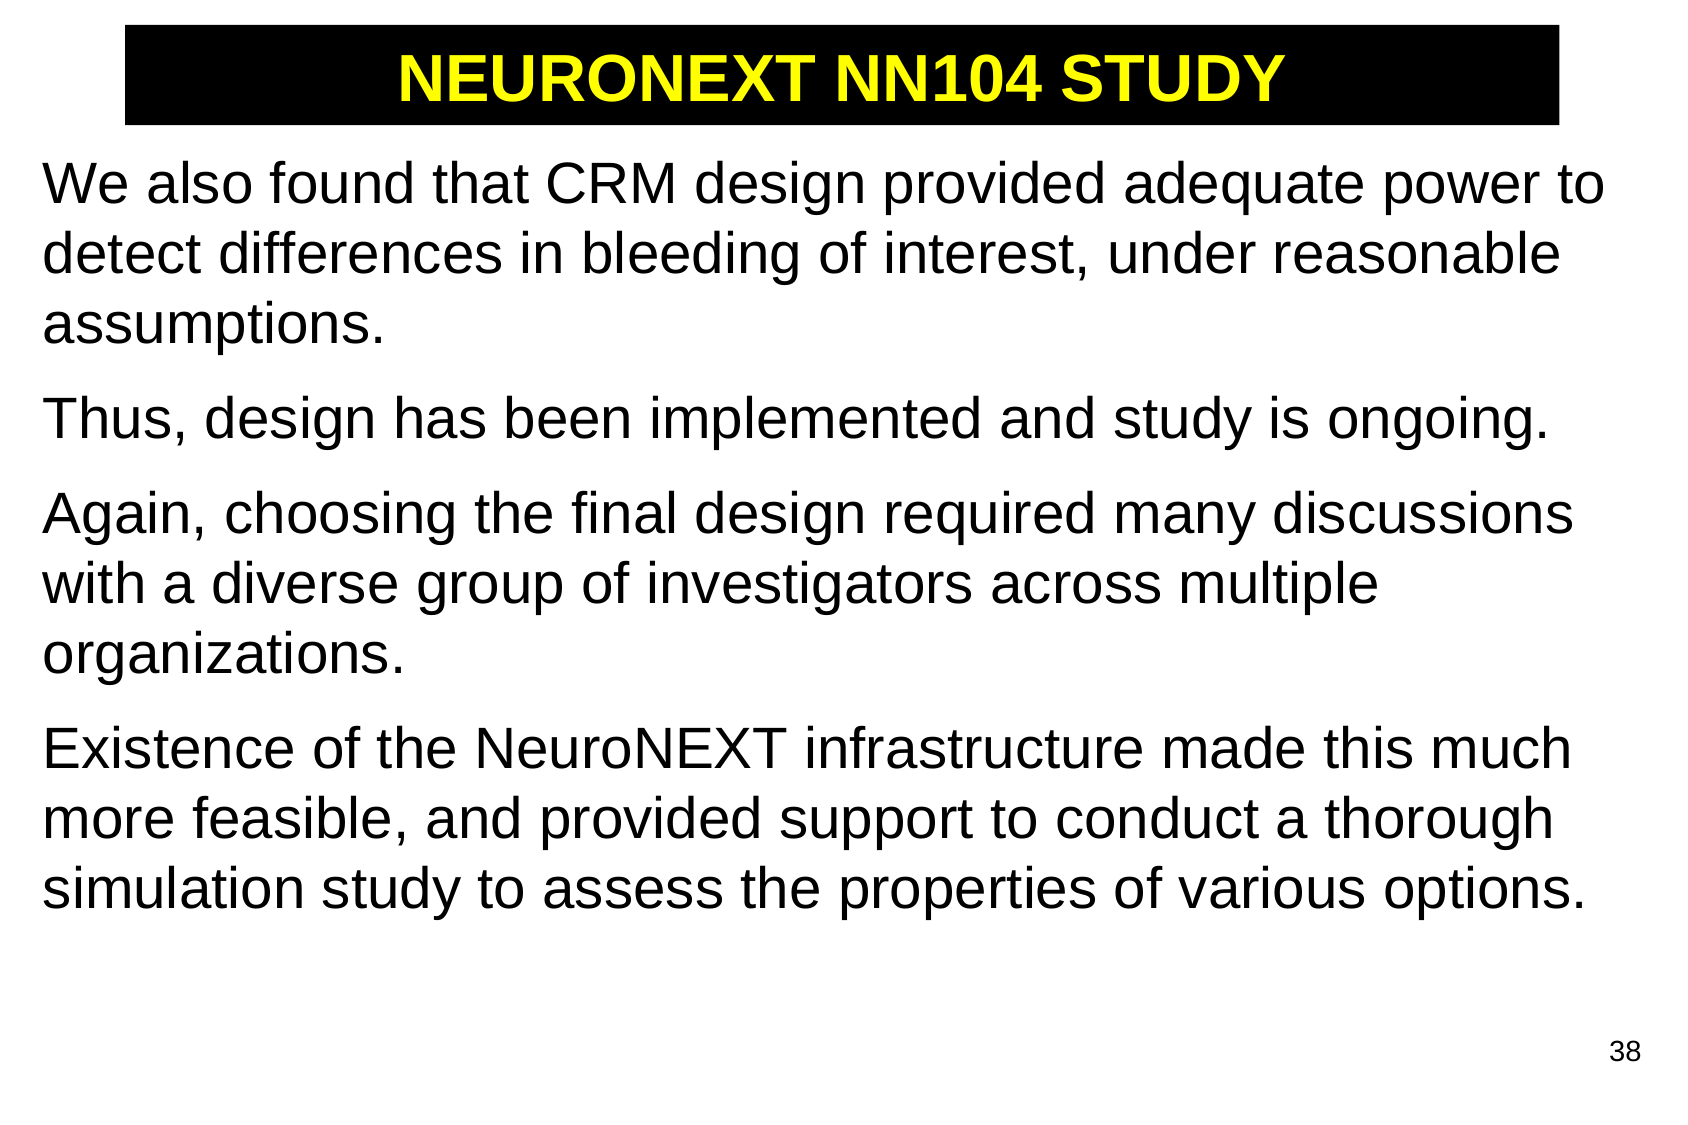

# NEURONEXT NN104 STUDY
We also found that CRM design provided adequate power to detect differences in bleeding of interest, under reasonable assumptions.
Thus, design has been implemented and study is ongoing.
Again, choosing the final design required many discussions with a diverse group of investigators across multiple organizations.
Existence of the NeuroNEXT infrastructure made this much more feasible, and provided support to conduct a thorough simulation study to assess the properties of various options.